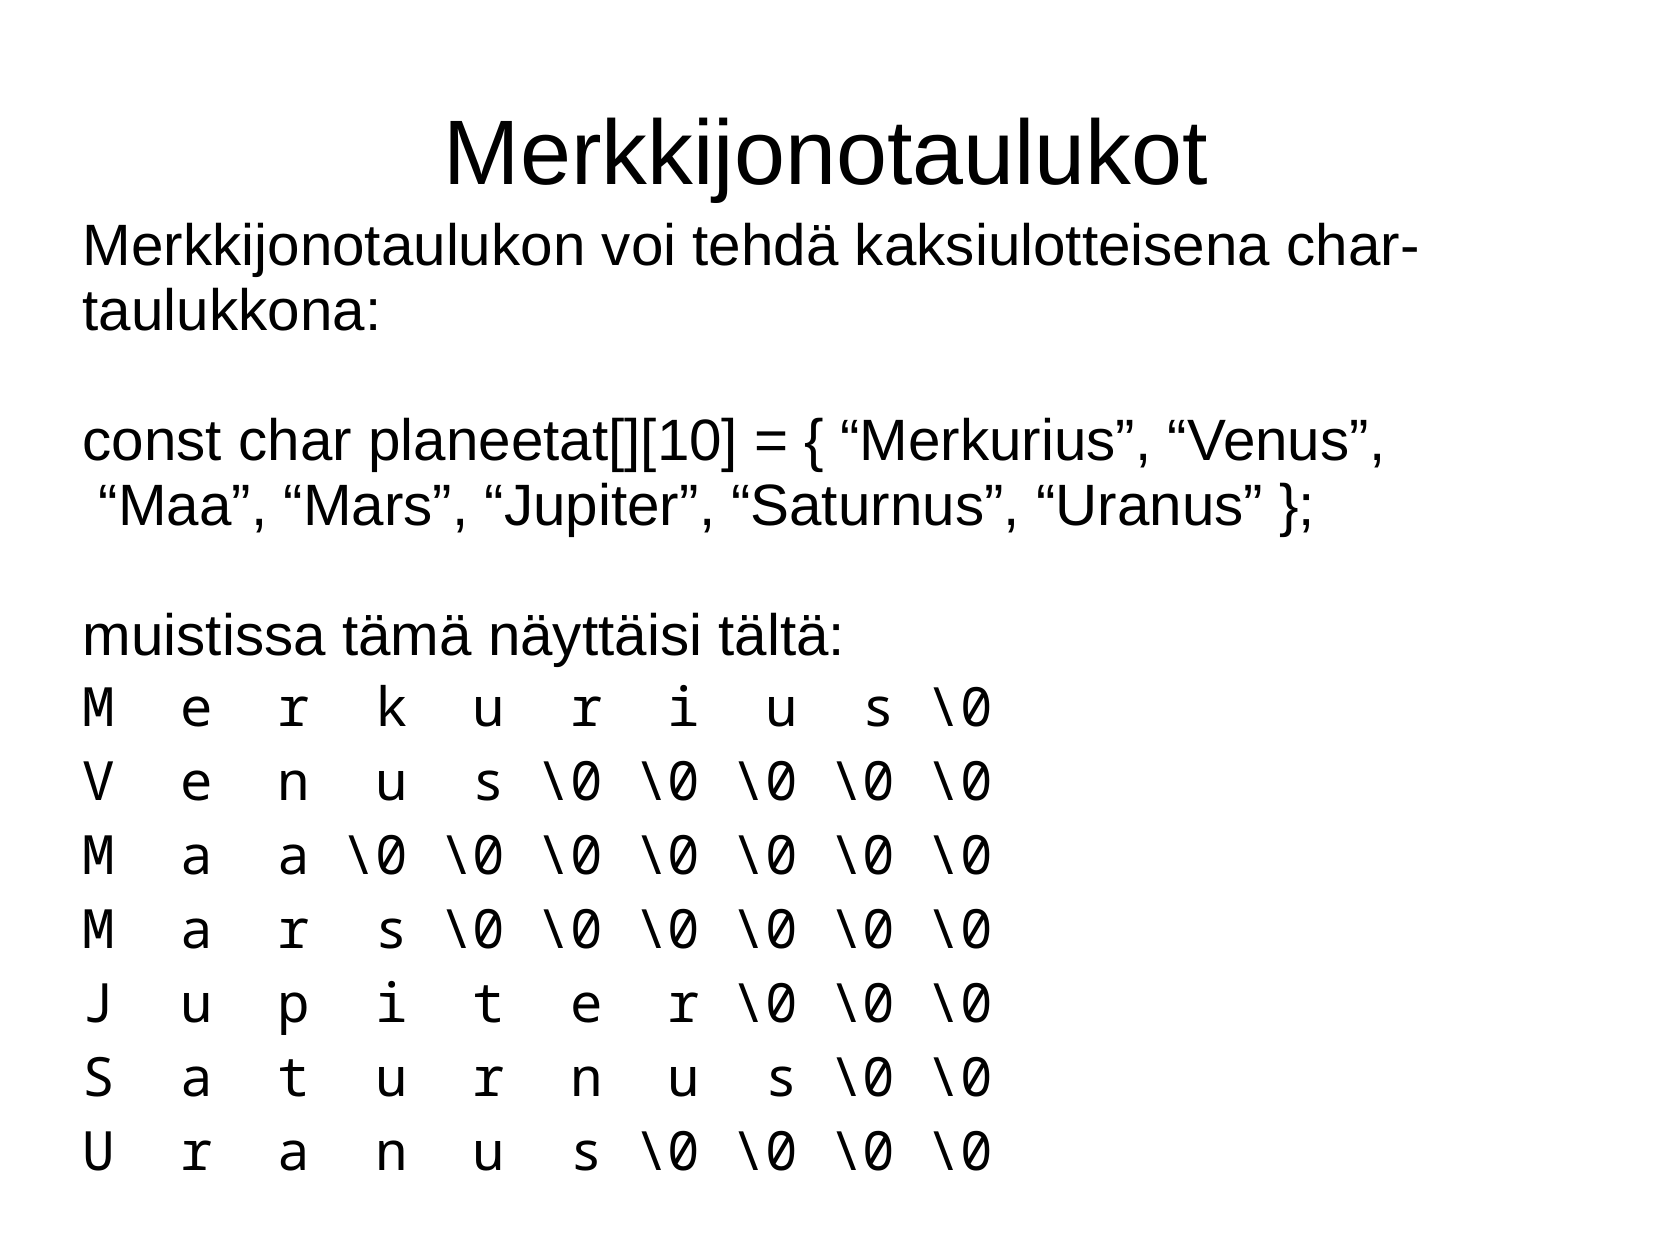

# Merkkijonotaulukot
Merkkijonotaulukon voi tehdä kaksiulotteisena char-taulukkona:
const char planeetat[][10] = { “Merkurius”, “Venus”,
 “Maa”, “Mars”, “Jupiter”, “Saturnus”, “Uranus” };
muistissa tämä näyttäisi tältä:
M e r k u r i u s \0
V e n u s \0 \0 \0 \0 \0
M a a \0 \0 \0 \0 \0 \0 \0
M a r s \0 \0 \0 \0 \0 \0
J u p i t e r \0 \0 \0
S a t u r n u s \0 \0
U r a n u s \0 \0 \0 \0